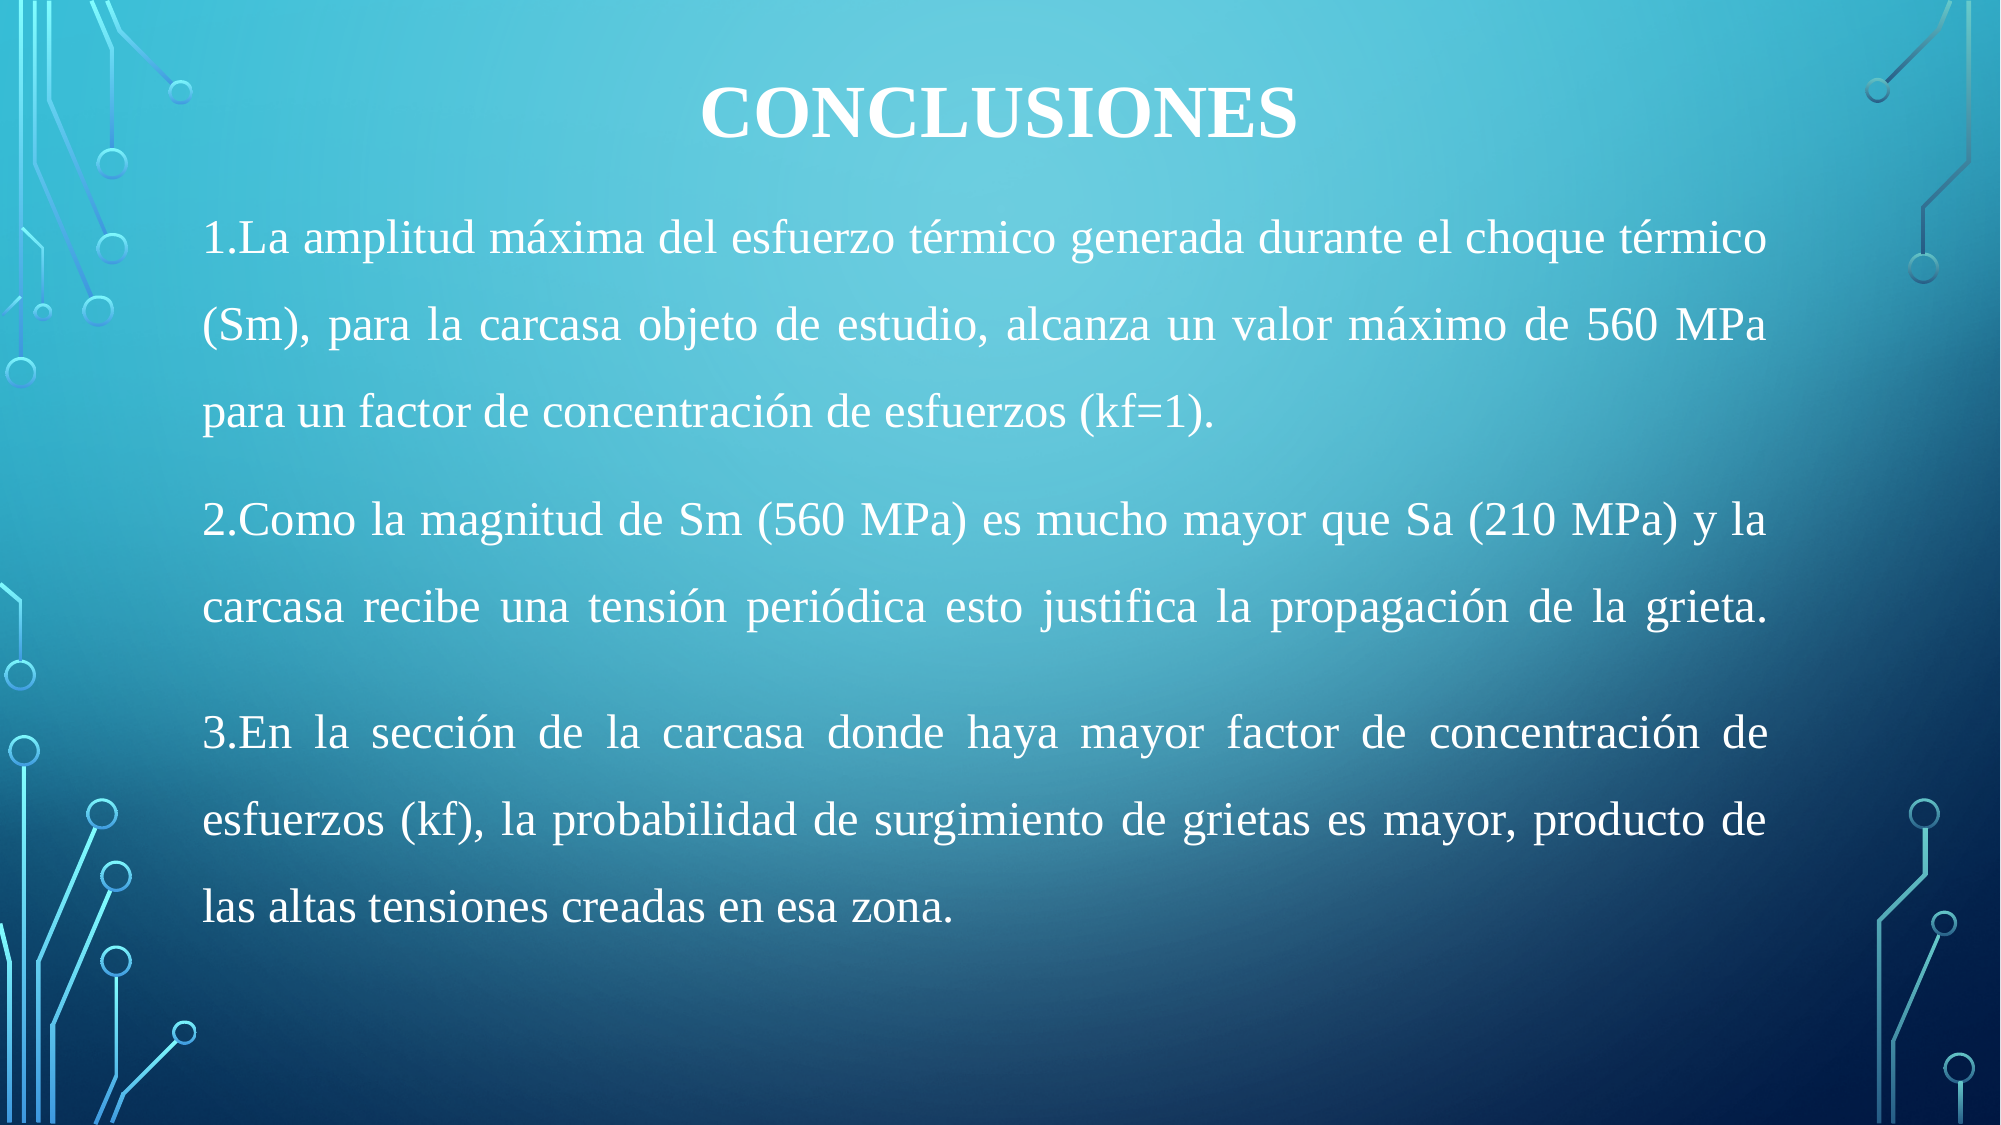

# Conclusiones
1.La amplitud máxima del esfuerzo térmico generada durante el choque térmico (Sm), para la carcasa objeto de estudio, alcanza un valor máximo de 560 MPa para un factor de concentración de esfuerzos (kf=1).
2.Como la magnitud de Sm (560 MPa) es mucho mayor que Sa (210 MPa) y la carcasa recibe una tensión periódica esto justifica la propagación de la grieta.
3.En la sección de la carcasa donde haya mayor factor de concentración de esfuerzos (kf), la probabilidad de surgimiento de grietas es mayor, producto de las altas tensiones creadas en esa zona.